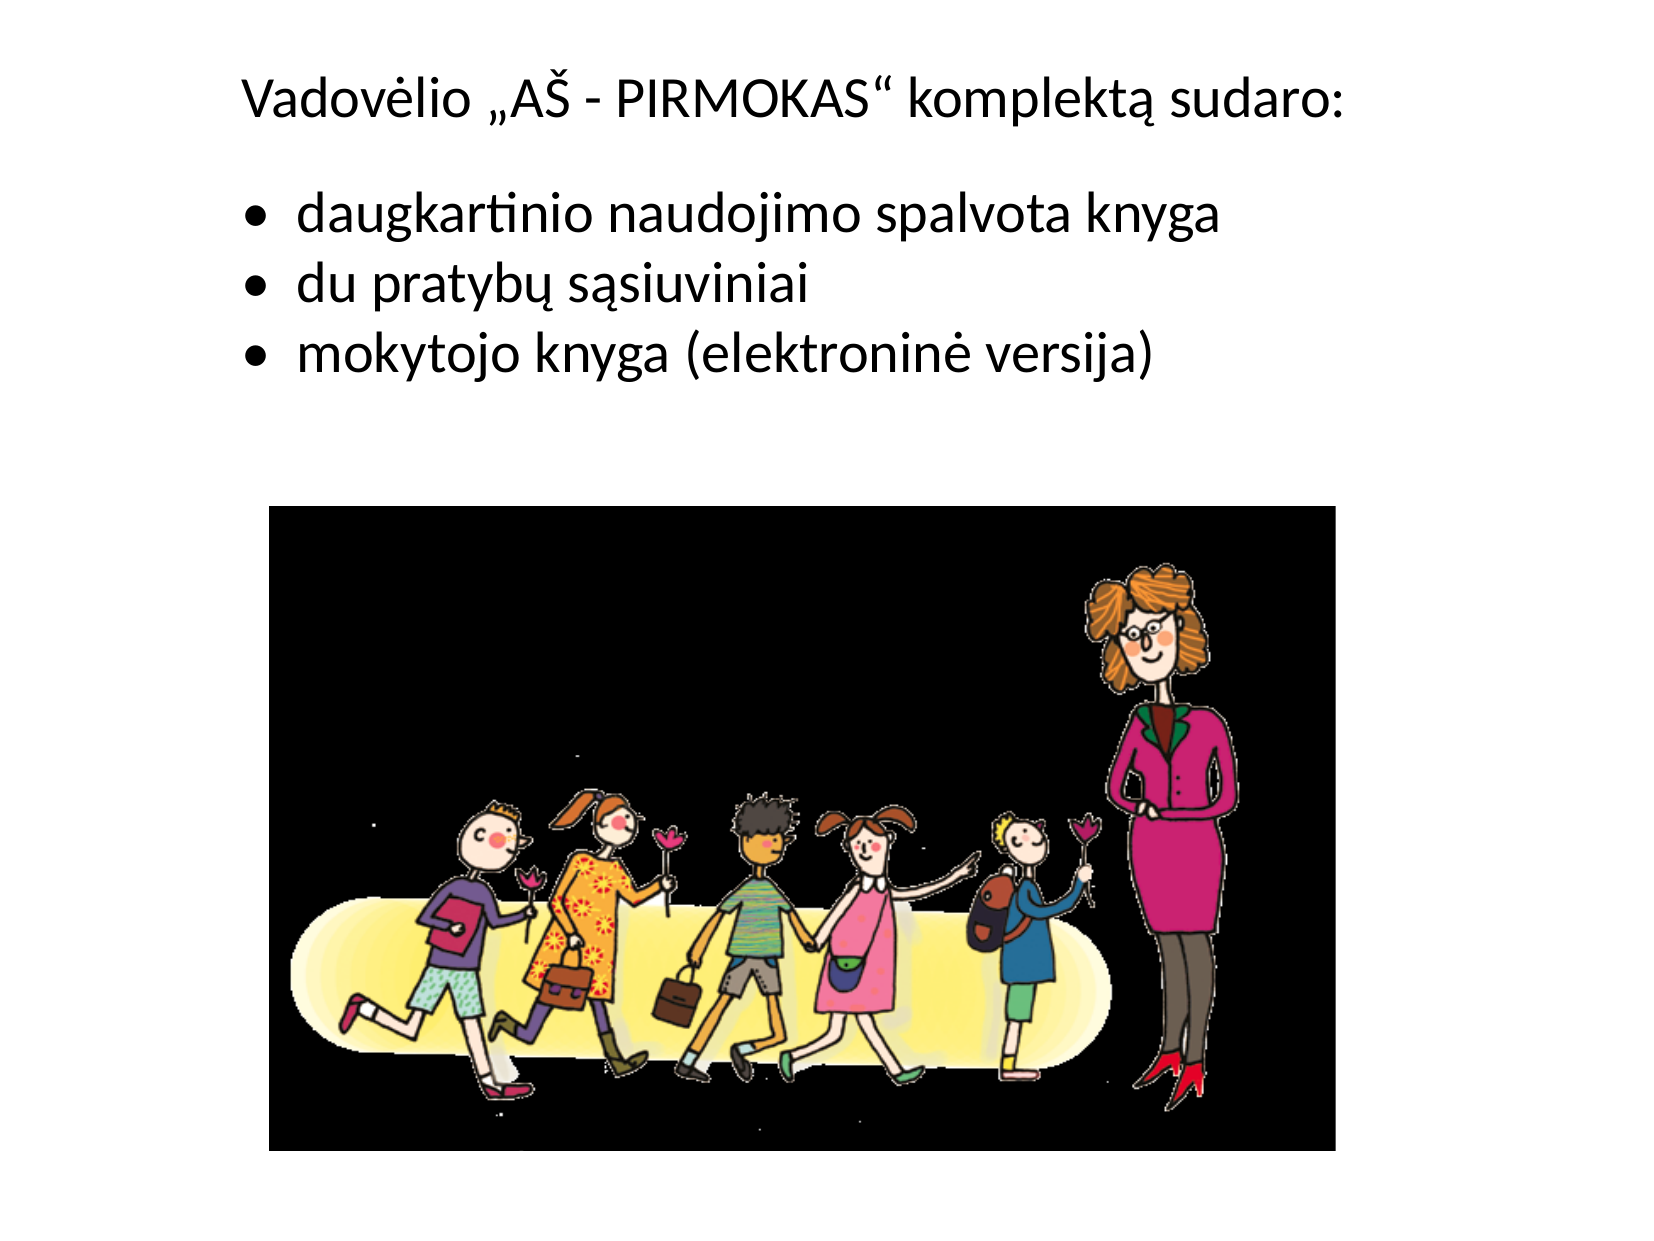

Vadovėlio „AŠ - PIRMOKAS“ komplektą sudaro:
• daugkartinio naudojimo spalvota knyga
• du pratybų sąsiuviniai
• mokytojo knyga (elektroninė versija)